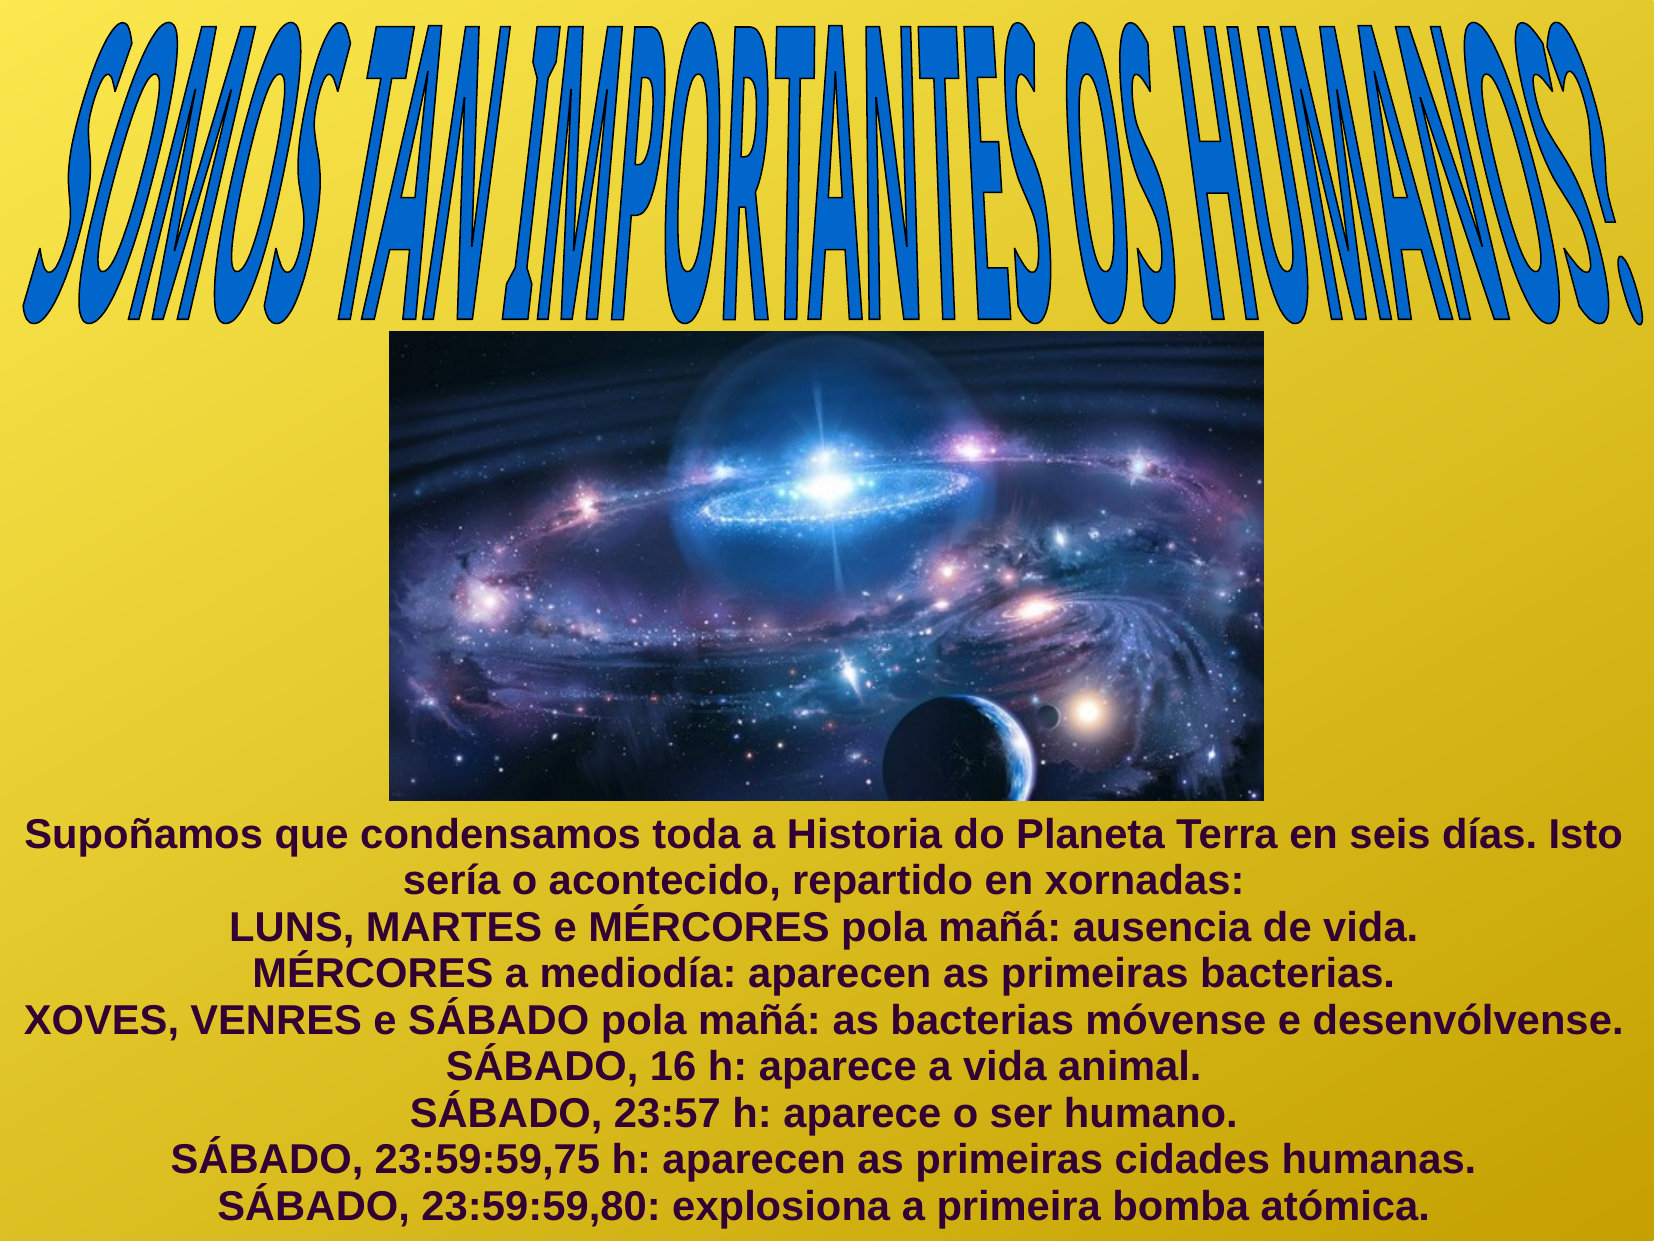

SOMOS TAN IMPORTANTES OS HUMANOS?
Supoñamos que condensamos toda a Historia do Planeta Terra en seis días. Isto sería o acontecido, repartido en xornadas:
LUNS, MARTES e MÉRCORES pola mañá: ausencia de vida.
MÉRCORES a mediodía: aparecen as primeiras bacterias.
XOVES, VENRES e SÁBADO pola mañá: as bacterias móvense e desenvólvense.
SÁBADO, 16 h: aparece a vida animal.
SÁBADO, 23:57 h: aparece o ser humano.
SÁBADO, 23:59:59,75 h: aparecen as primeiras cidades humanas.
SÁBADO, 23:59:59,80: explosiona a primeira bomba atómica.